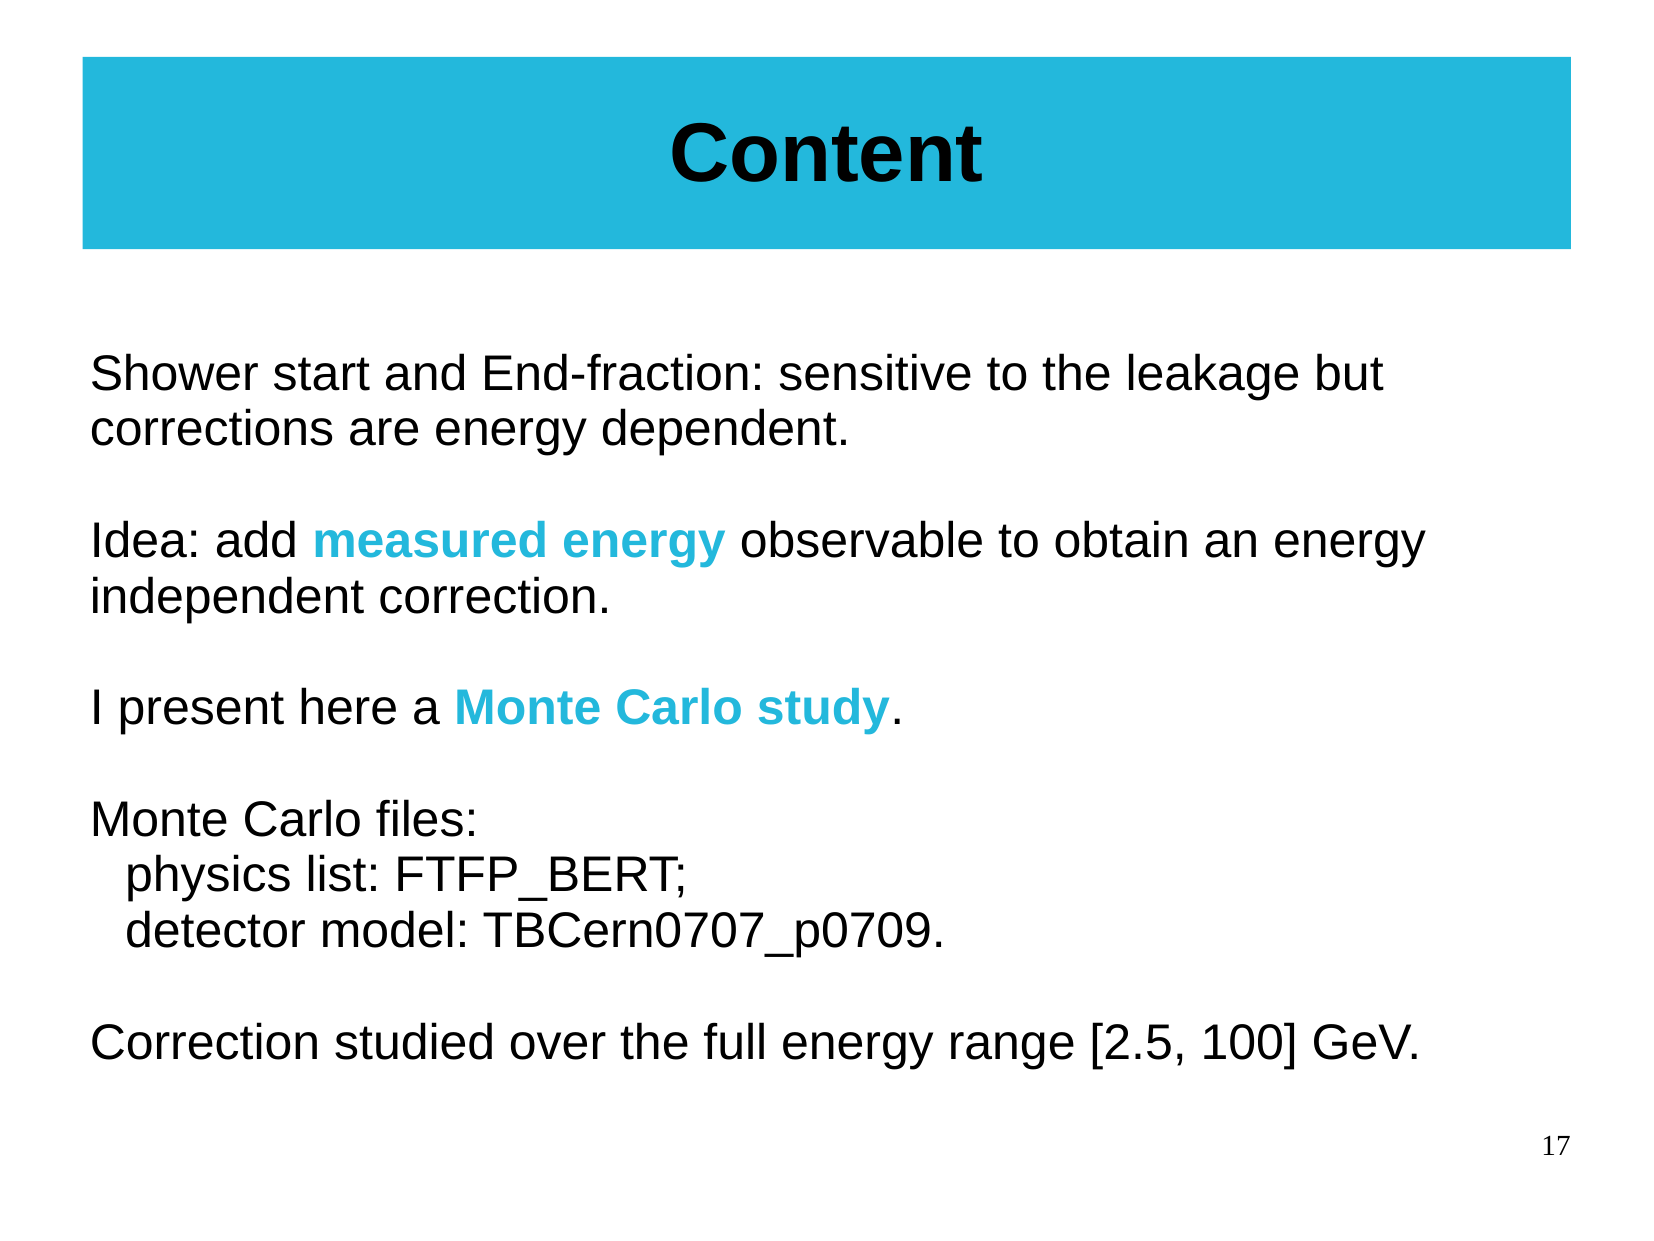

# Content
Shower start and End-fraction: sensitive to the leakage but corrections are energy dependent.
Idea: add measured energy observable to obtain an energy independent correction.
I present here a Monte Carlo study.
Monte Carlo files:
physics list: FTFP_BERT;
detector model: TBCern0707_p0709.
Correction studied over the full energy range [2.5, 100] GeV.
17